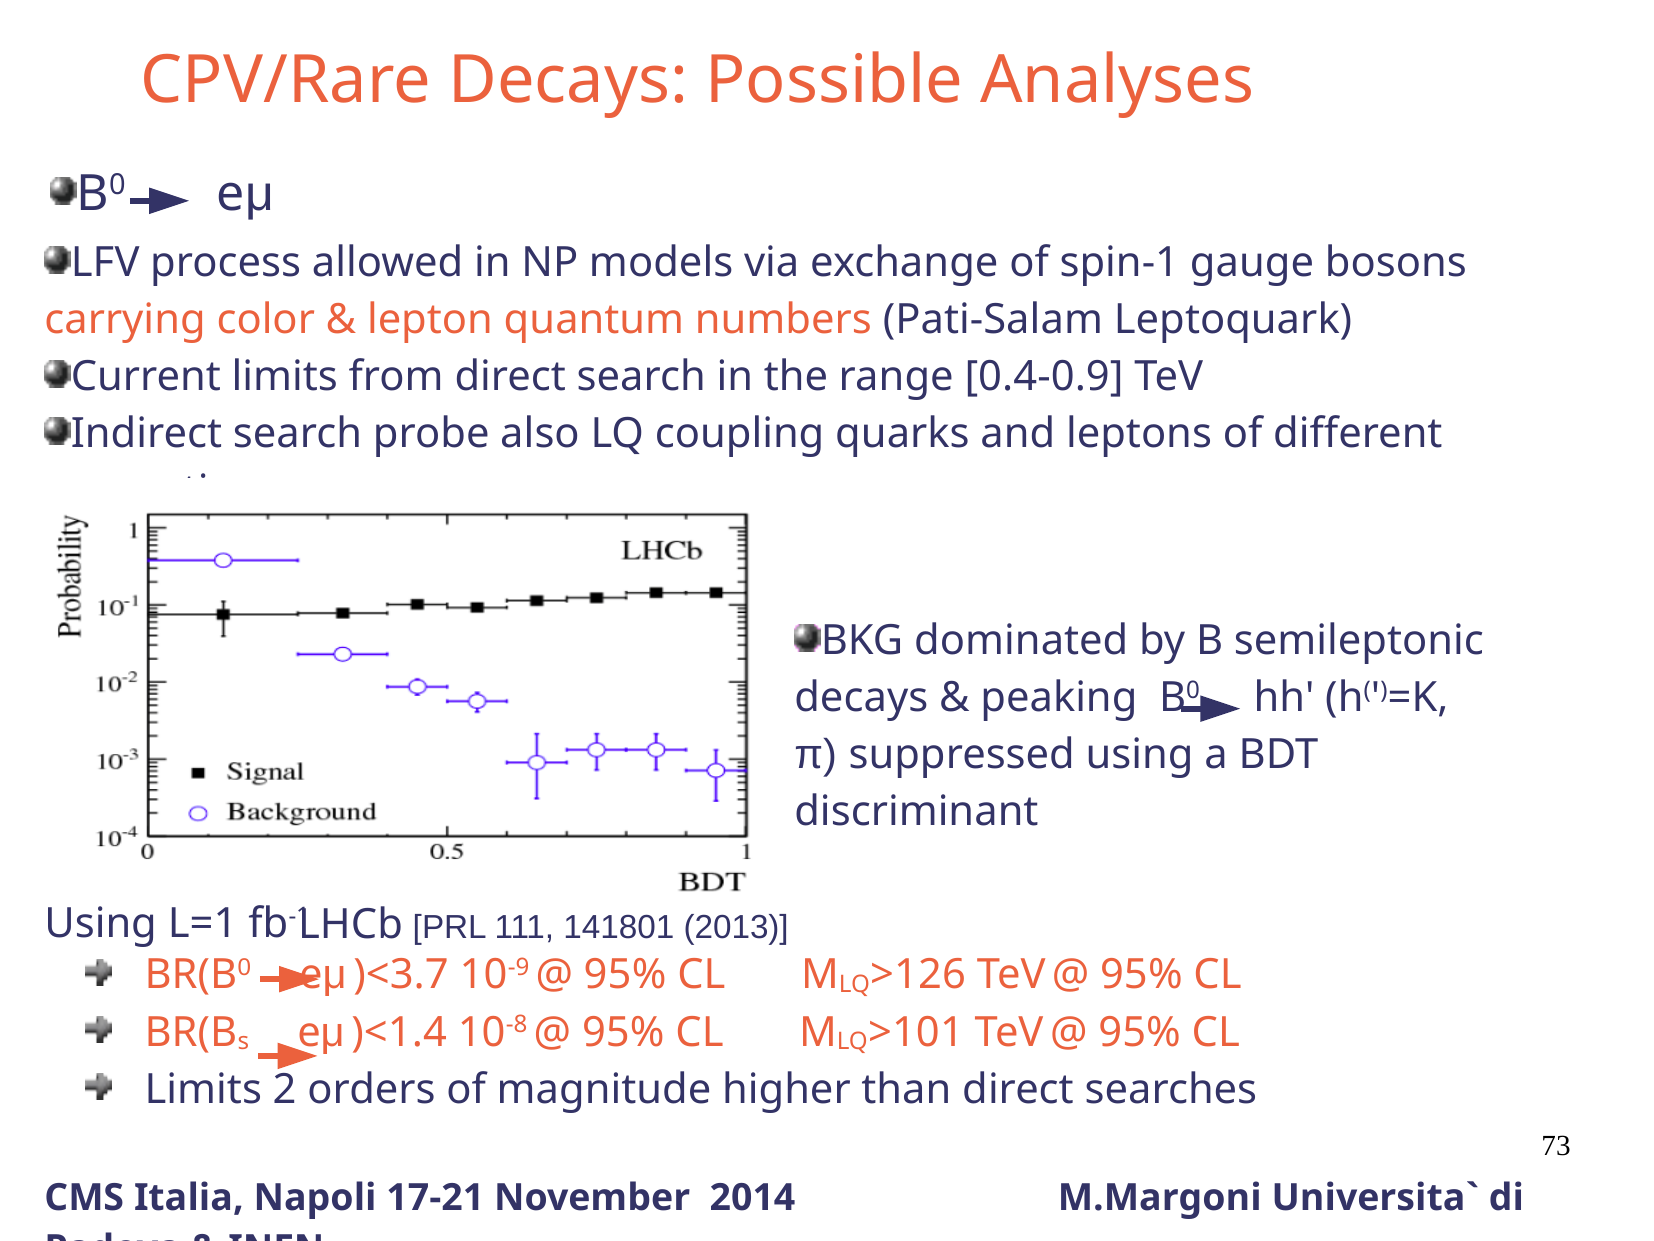

CPV/Rare Decays: Possible Analyses
B0 eμ
LFV process allowed in NP models via exchange of spin-1 gauge bosons carrying color & lepton quantum numbers (Pati-Salam Leptoquark)
Current limits from direct search in the range [0.4-0.9] TeV
Indirect search probe also LQ coupling quarks and leptons of different generations
BKG dominated by B semileptonic decays & peaking B0 hh' (h(')=K, π) suppressed using a BDT discriminant
BR(B0 eμ )<3.7 10-9 @ 95% CL MLQ>126 TeV @ 95% CL
BR(Bs eμ )<1.4 10-8 @ 95% CL MLQ>101 TeV @ 95% CL
Limits 2 orders of magnitude higher than direct searches
Using L=1 fb-1
LHCb [PRL 111, 141801 (2013)]
73
CMS Italia, Napoli 17-21 November 2014 M.Margoni Universita` di Padova & INFN